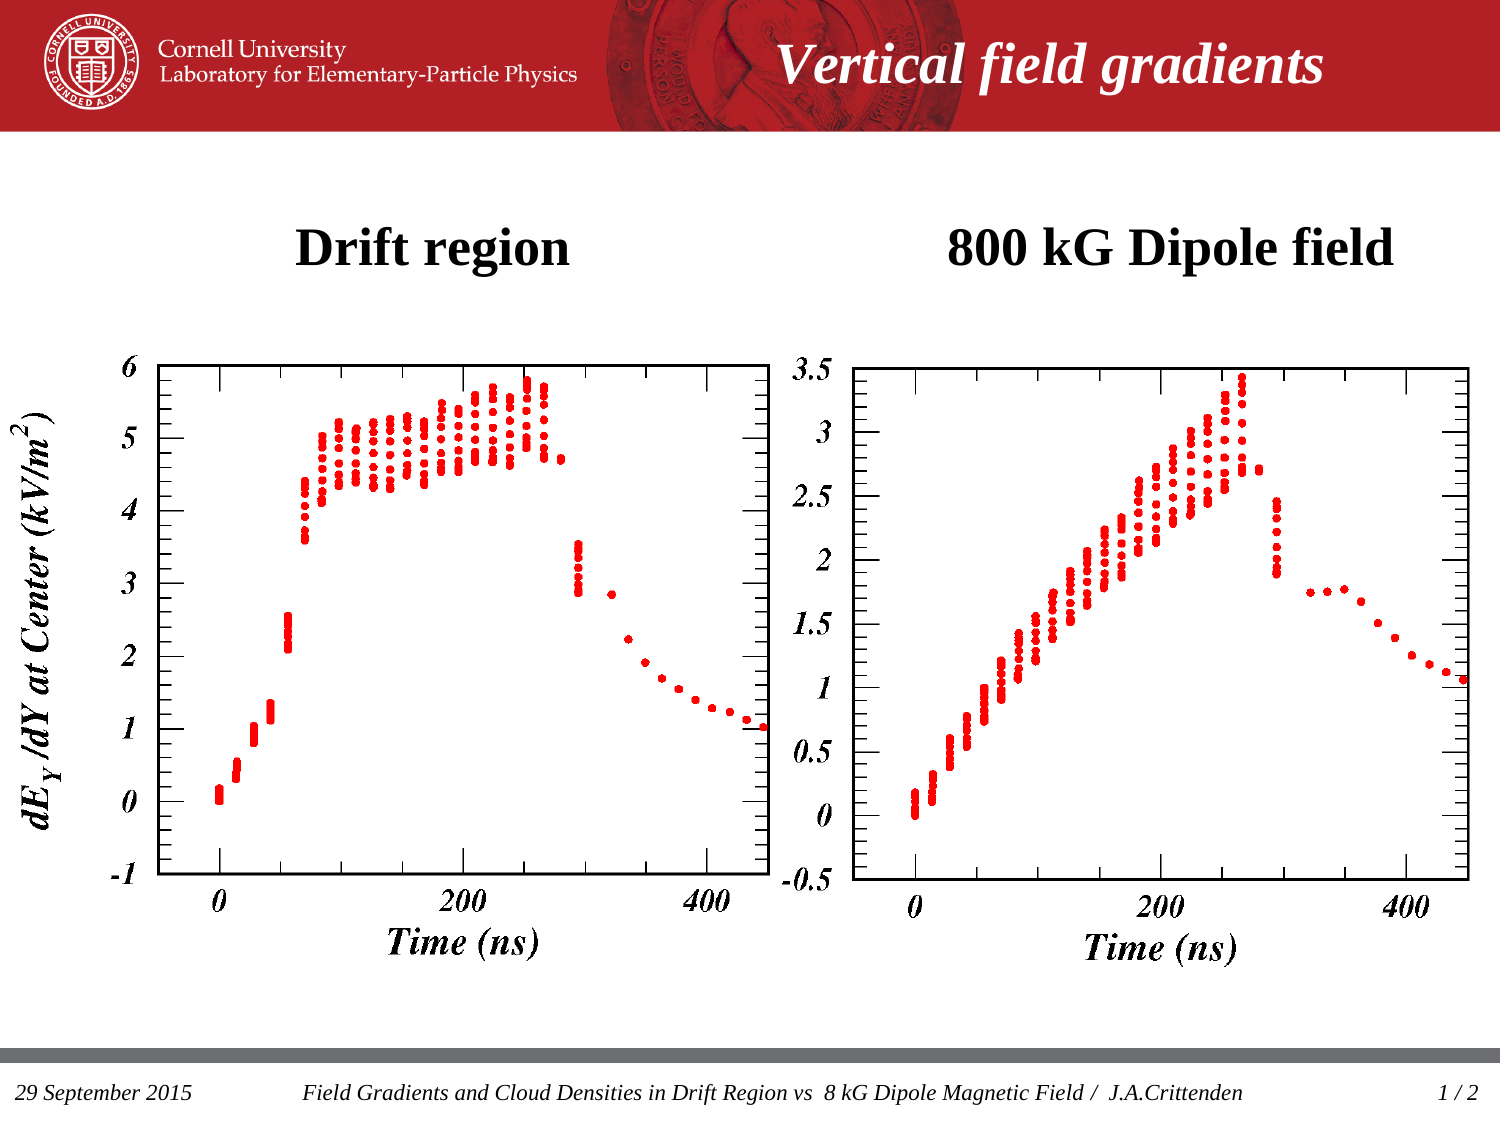

# Vertical field gradients
Drift region
800 kG Dipole field